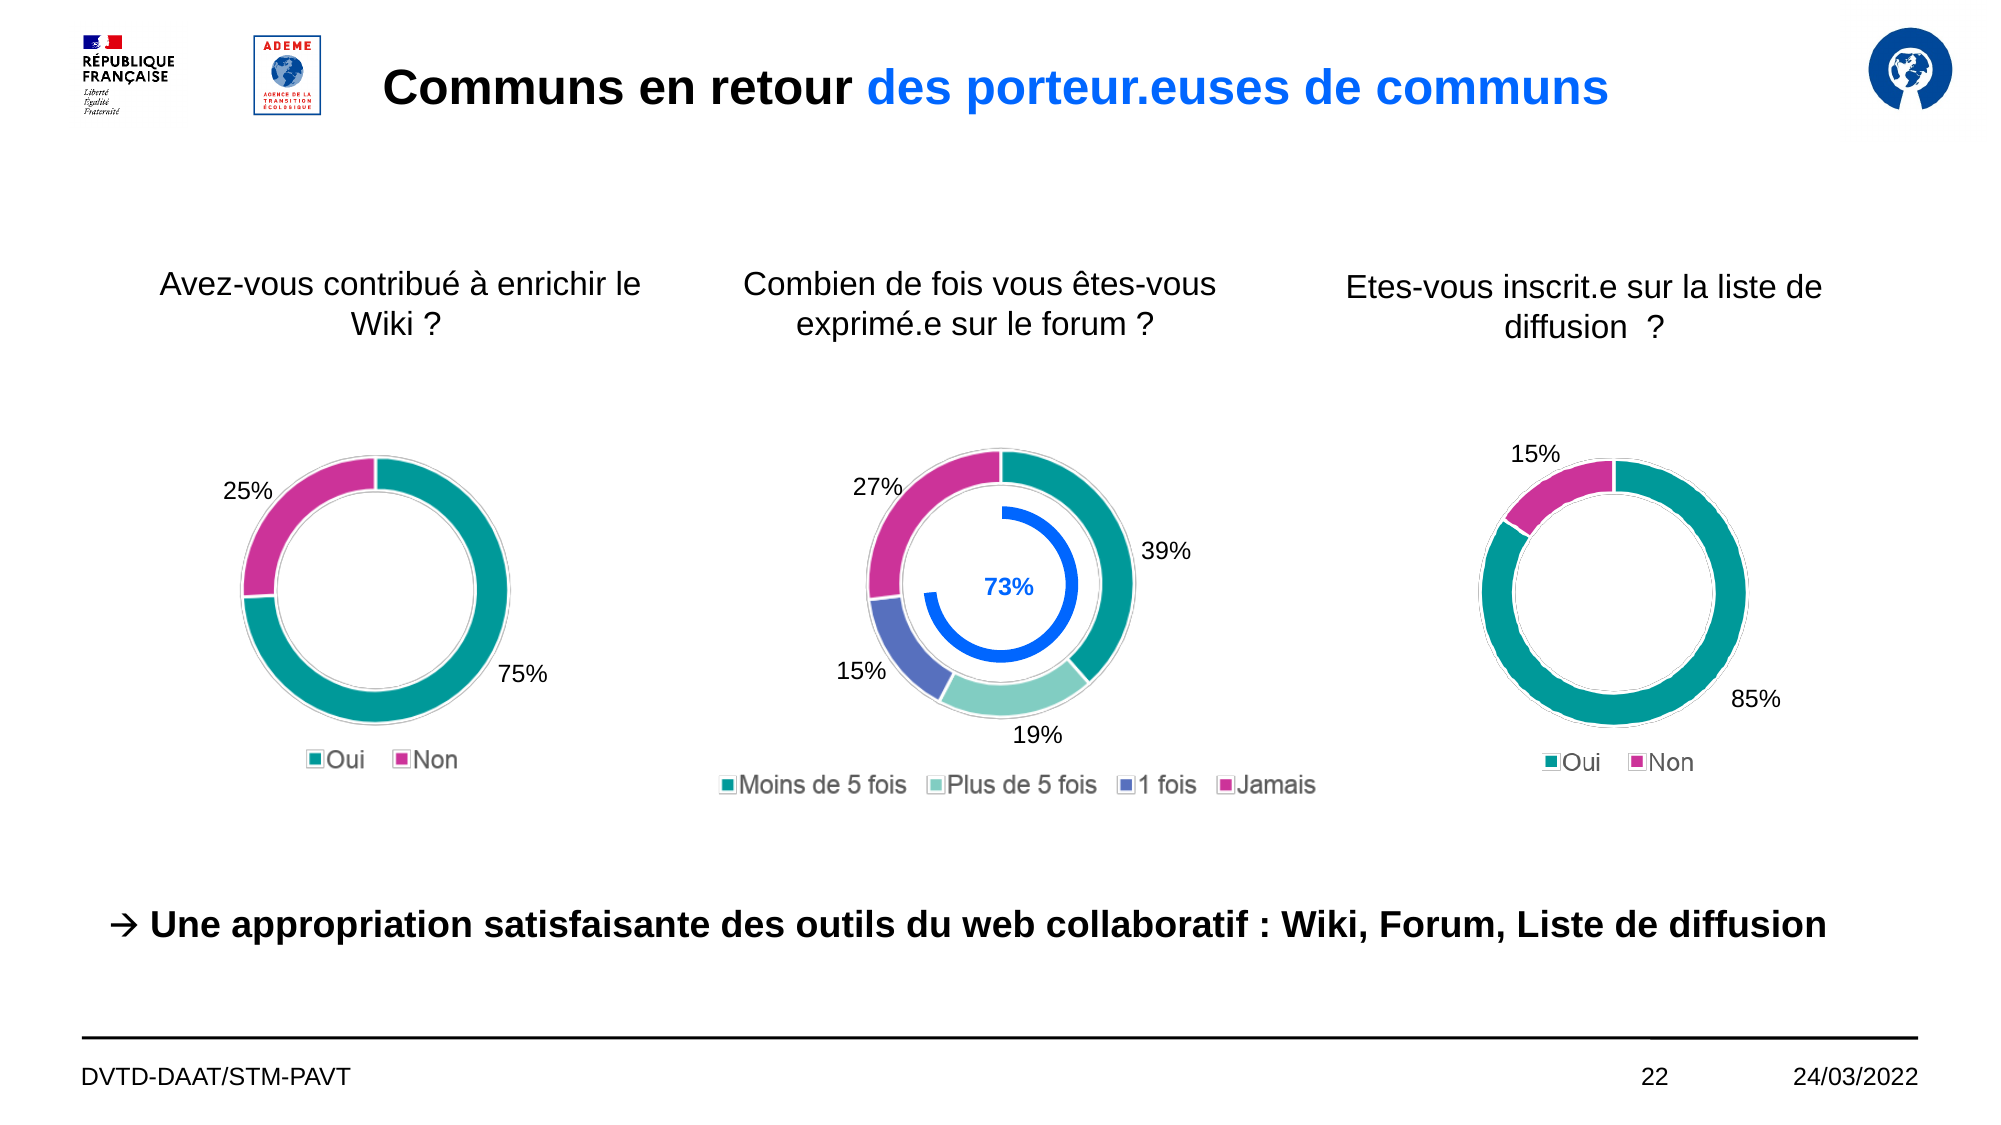

Communs en retour des porteur.euses de communs
Avez-vous contribué à enrichir le Wiki ?
Combien de fois vous êtes-vous exprimé.e sur le forum ?
Etes-vous inscrit.e sur la liste de diffusion ?
15%
27%
25%
39%
73%
15%
75%
85%
19%
🡪 Une appropriation satisfaisante des outils du web collaboratif : Wiki, Forum, Liste de diffusion
DVTD-DAAT/STM-PAVT
24/03/2022